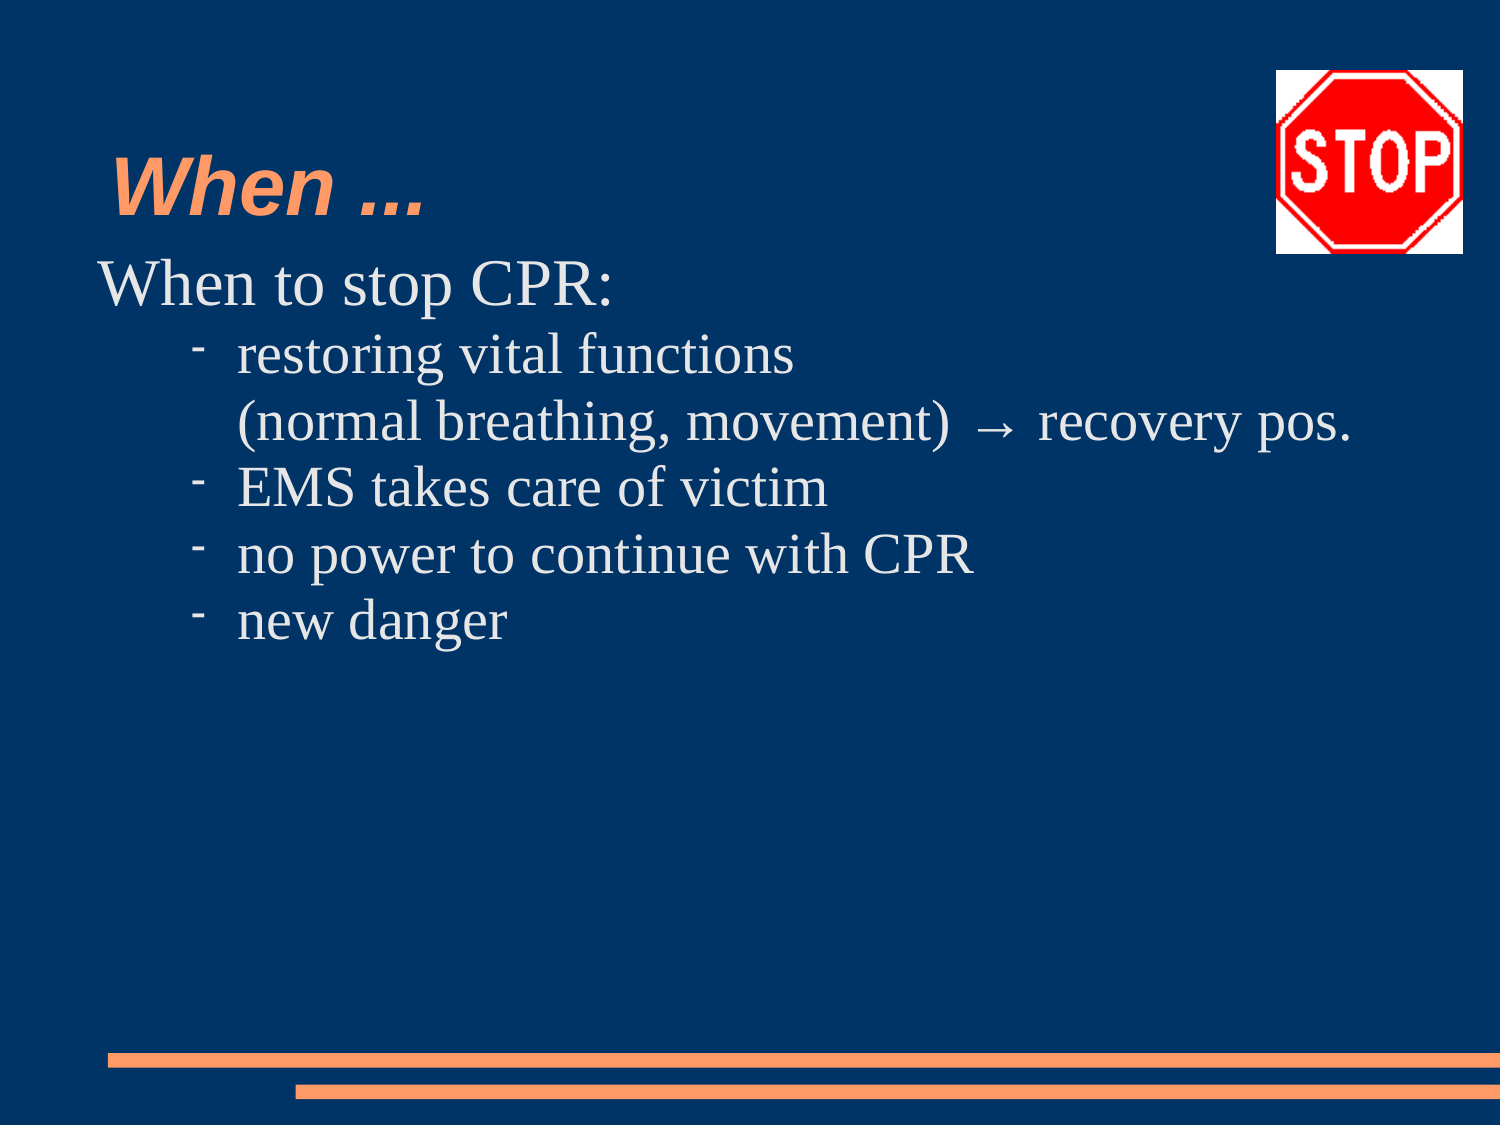

# When ...
When to stop CPR:
restoring vital functions
(normal breathing, movement) → recovery pos.
EMS takes care of victim
no power to continue with CPR
new danger